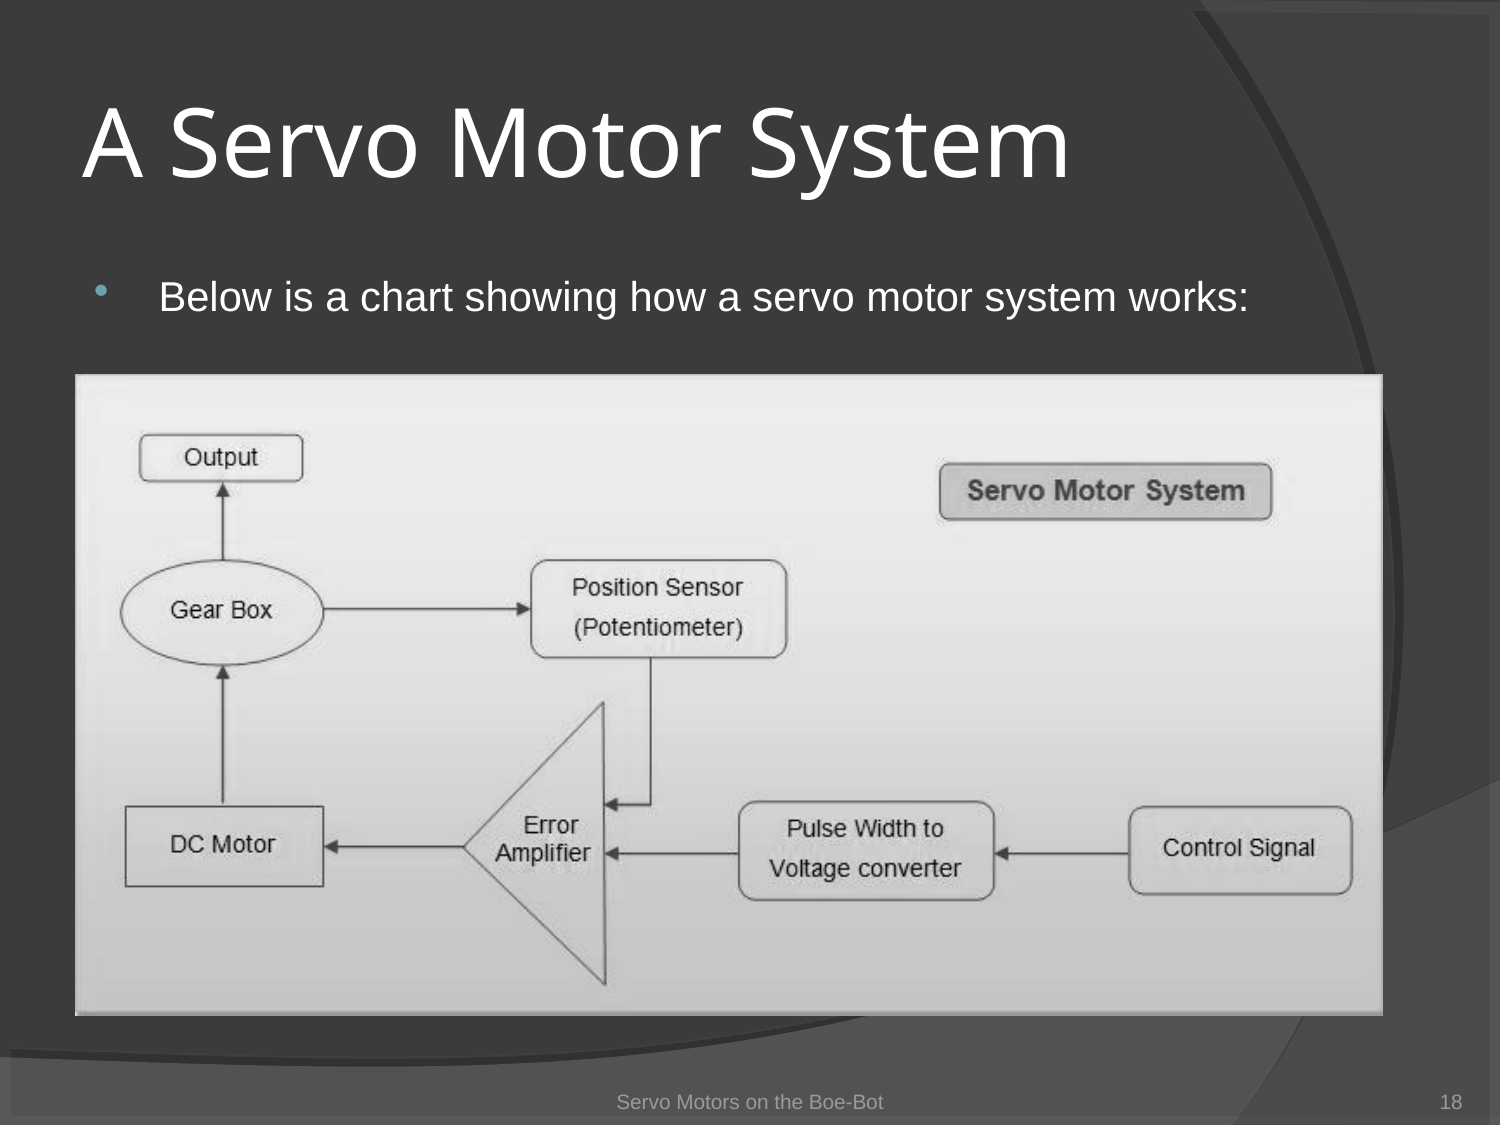

# A Servo Motor System
Below is a chart showing how a servo motor system works:
Servo Motors on the Boe-Bot